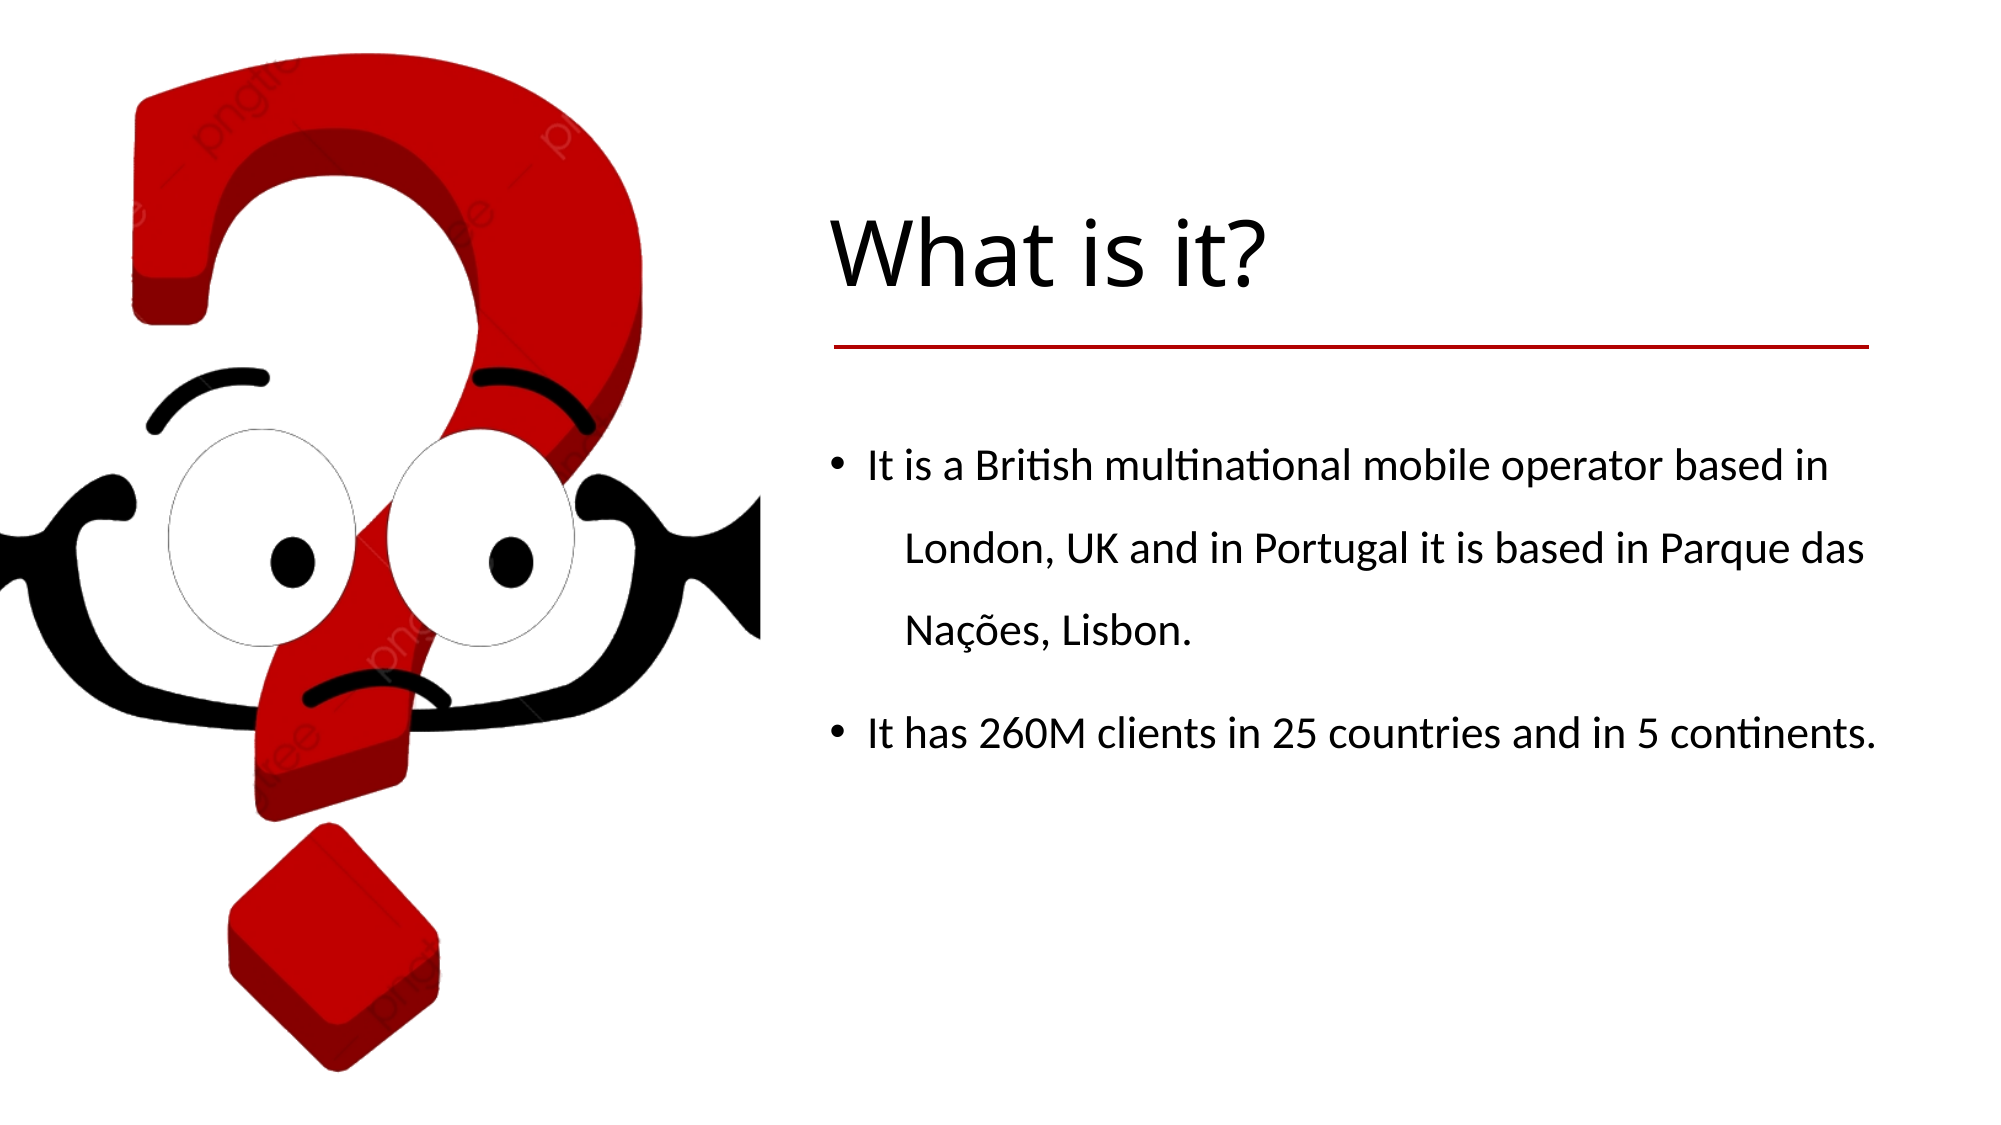

# What is it?
It is a British multinational mobile operator based in London, UK and in Portugal it is based in Parque das Nações, Lisbon.
It has 260M clients in 25 countries and in 5 continents.